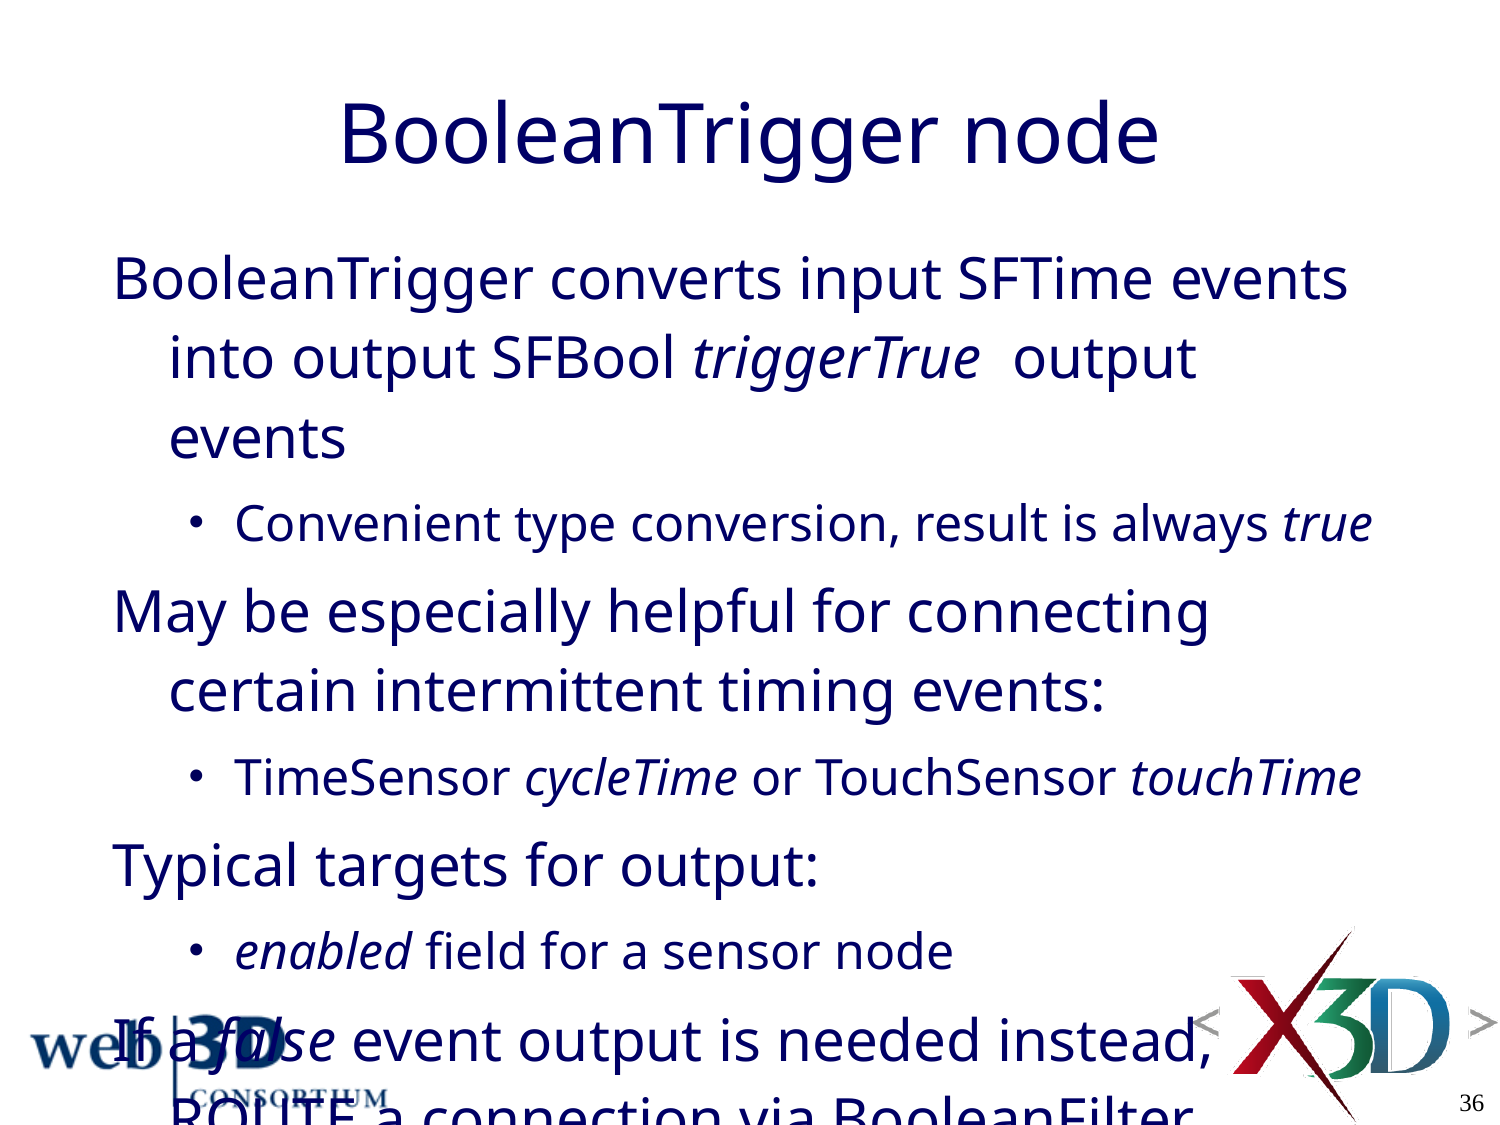

# BooleanTrigger node
BooleanTrigger converts input SFTime events into output SFBool triggerTrue output events
Convenient type conversion, result is always true
May be especially helpful for connecting certain intermittent timing events:
TimeSensor cycleTime or TouchSensor touchTime
Typical targets for output:
enabled field for a sensor node
If a false event output is needed instead, ROUTE a connection via BooleanFilter inputNegate